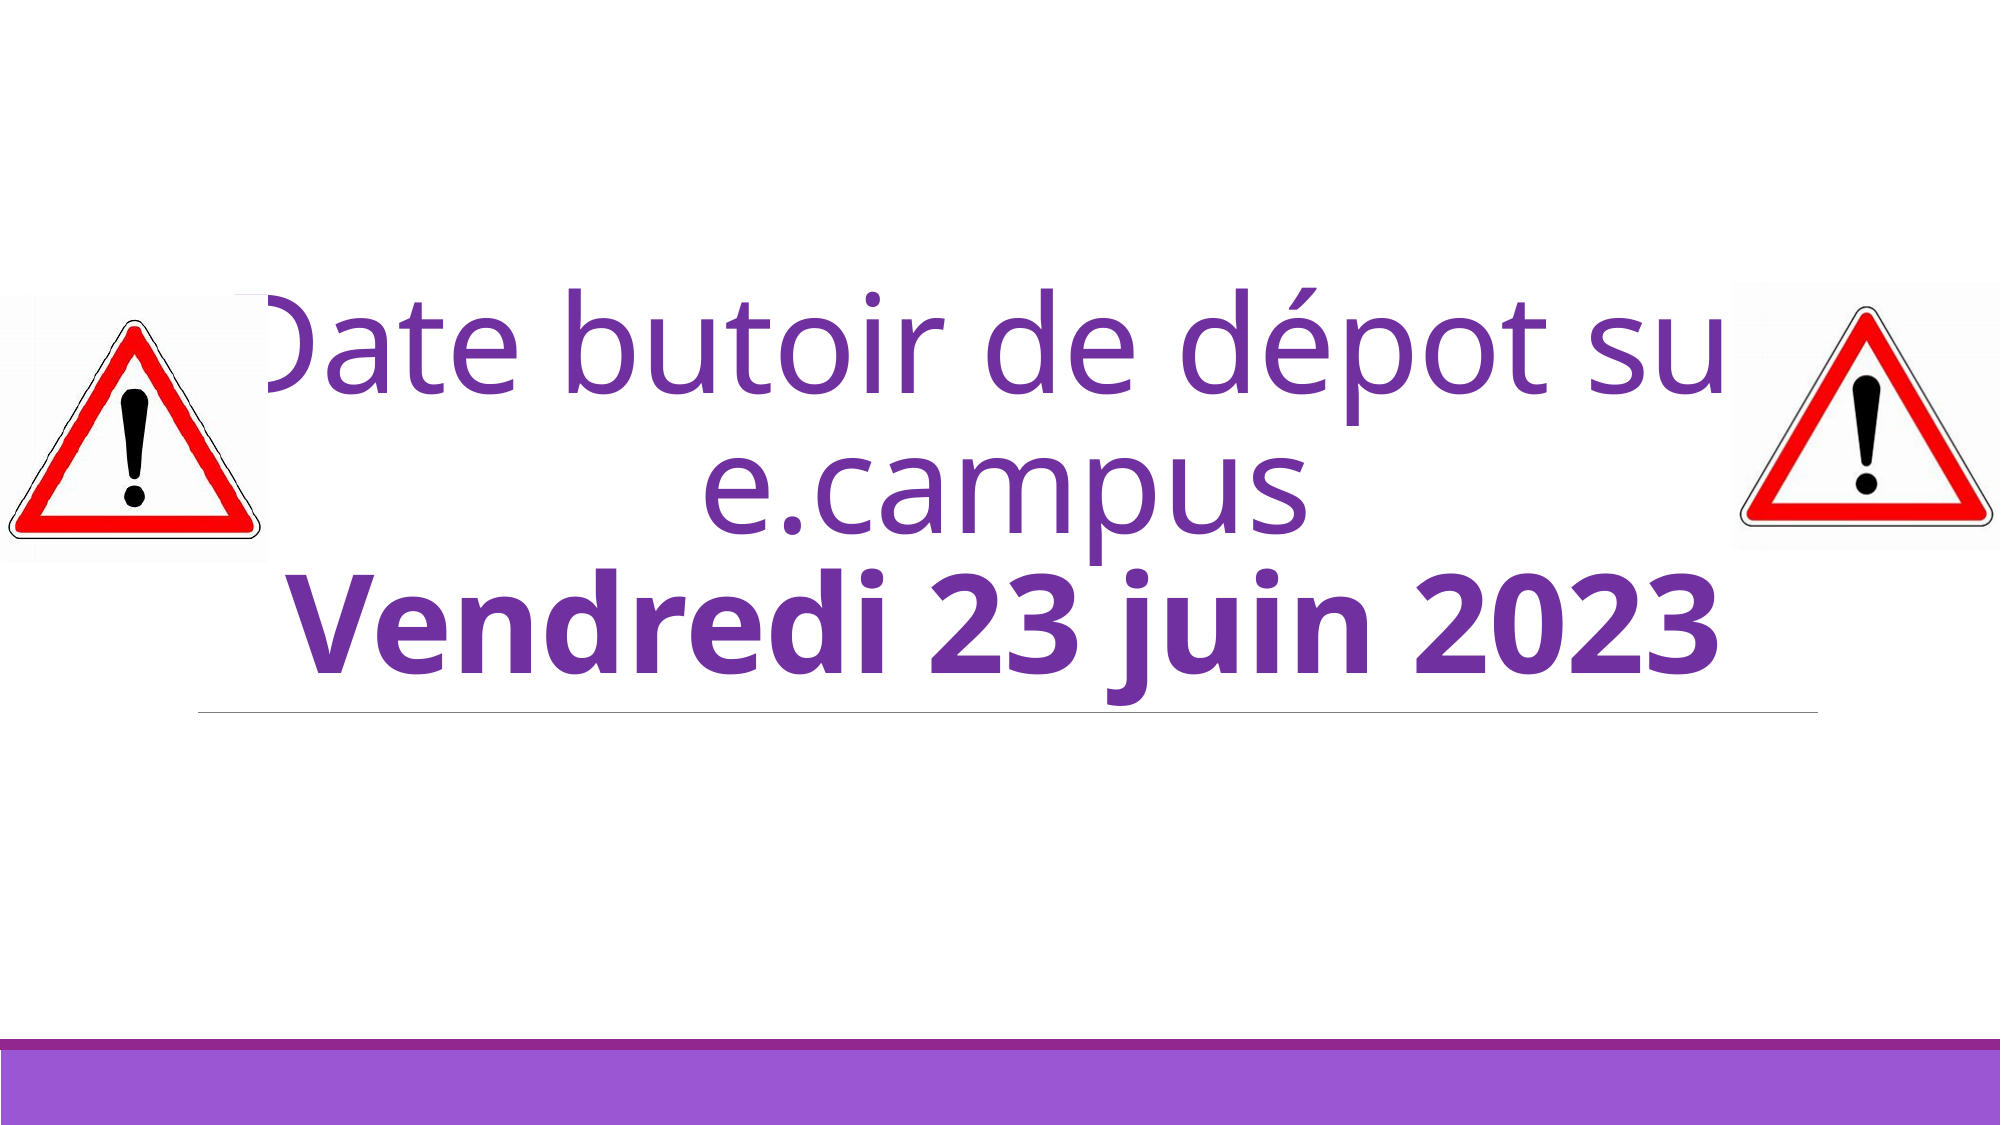

# Date butoir de dépot sur e.campus Vendredi 23 juin 2023